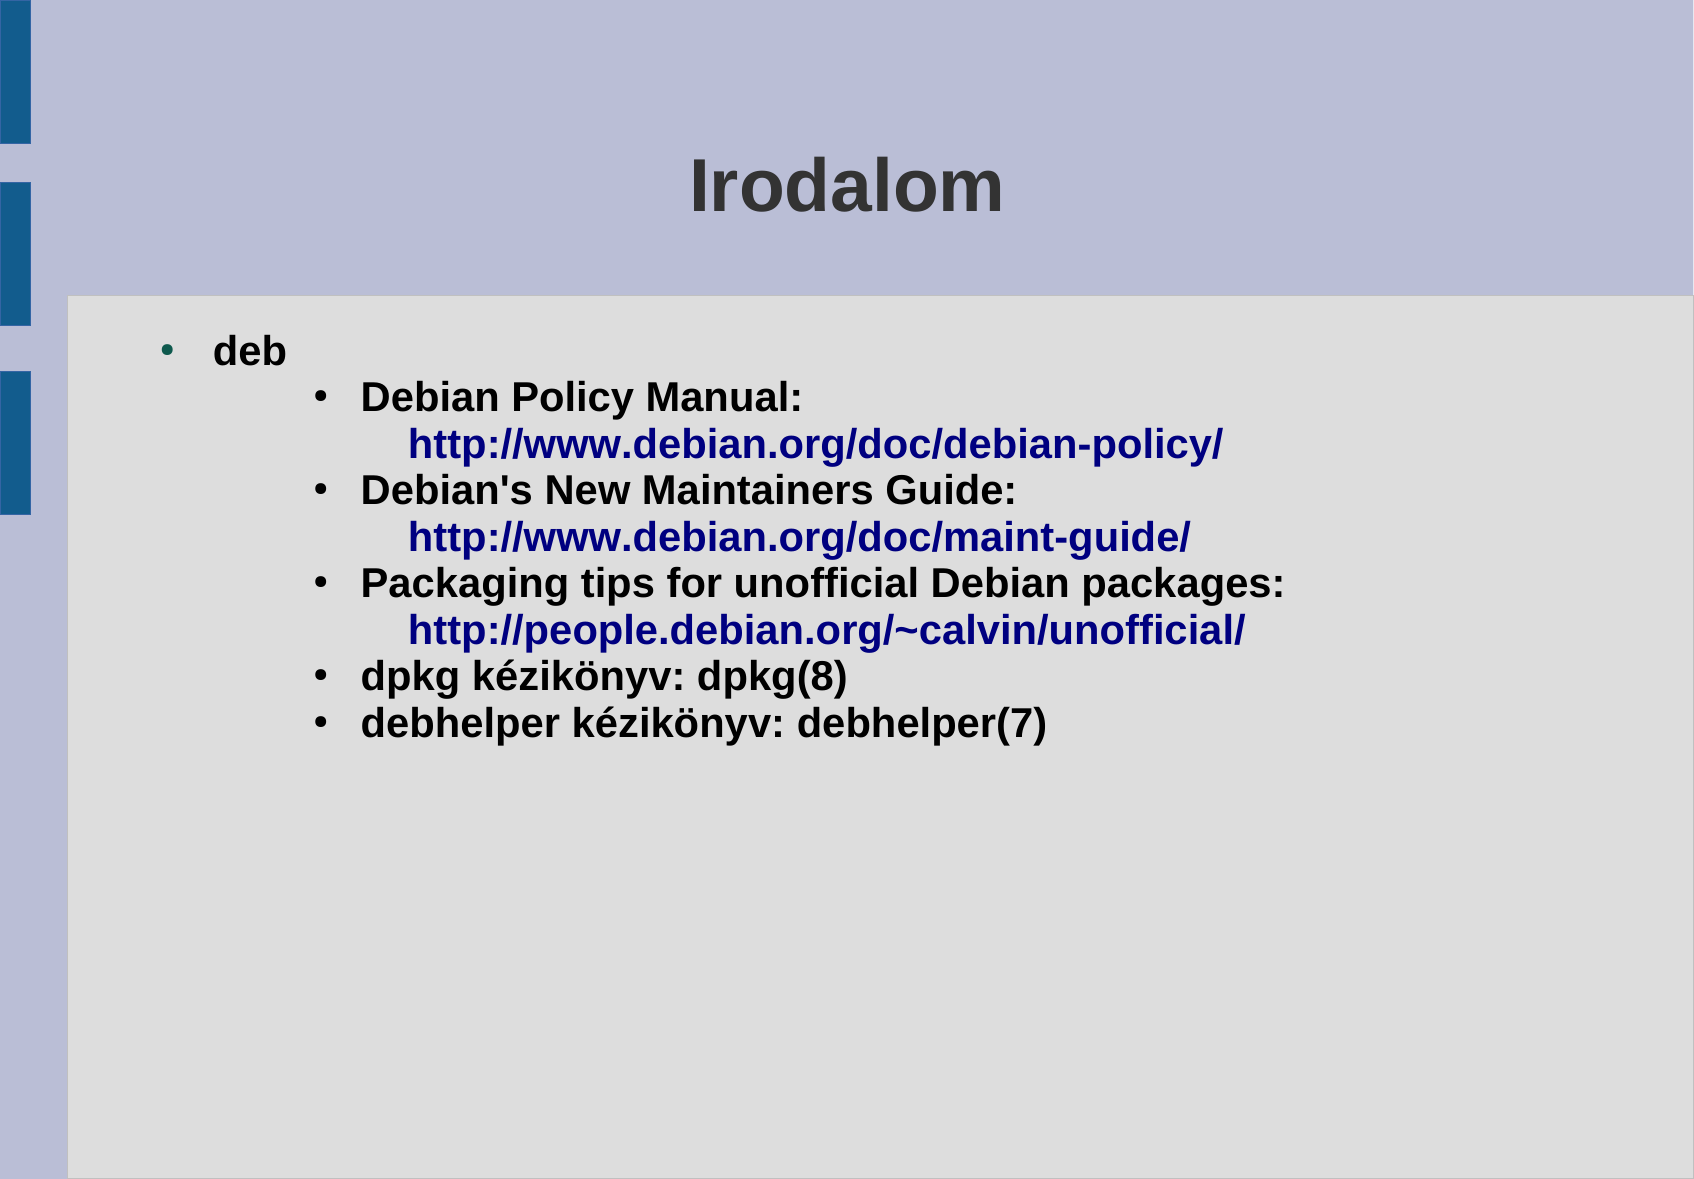

# Irodalom
deb
Debian Policy Manual: http://www.debian.org/doc/debian-policy/
Debian's New Maintainers Guide: http://www.debian.org/doc/maint-guide/
Packaging tips for unofficial Debian packages: http://people.debian.org/~calvin/unofficial/
dpkg kézikönyv: dpkg(8)
debhelper kézikönyv: debhelper(7)